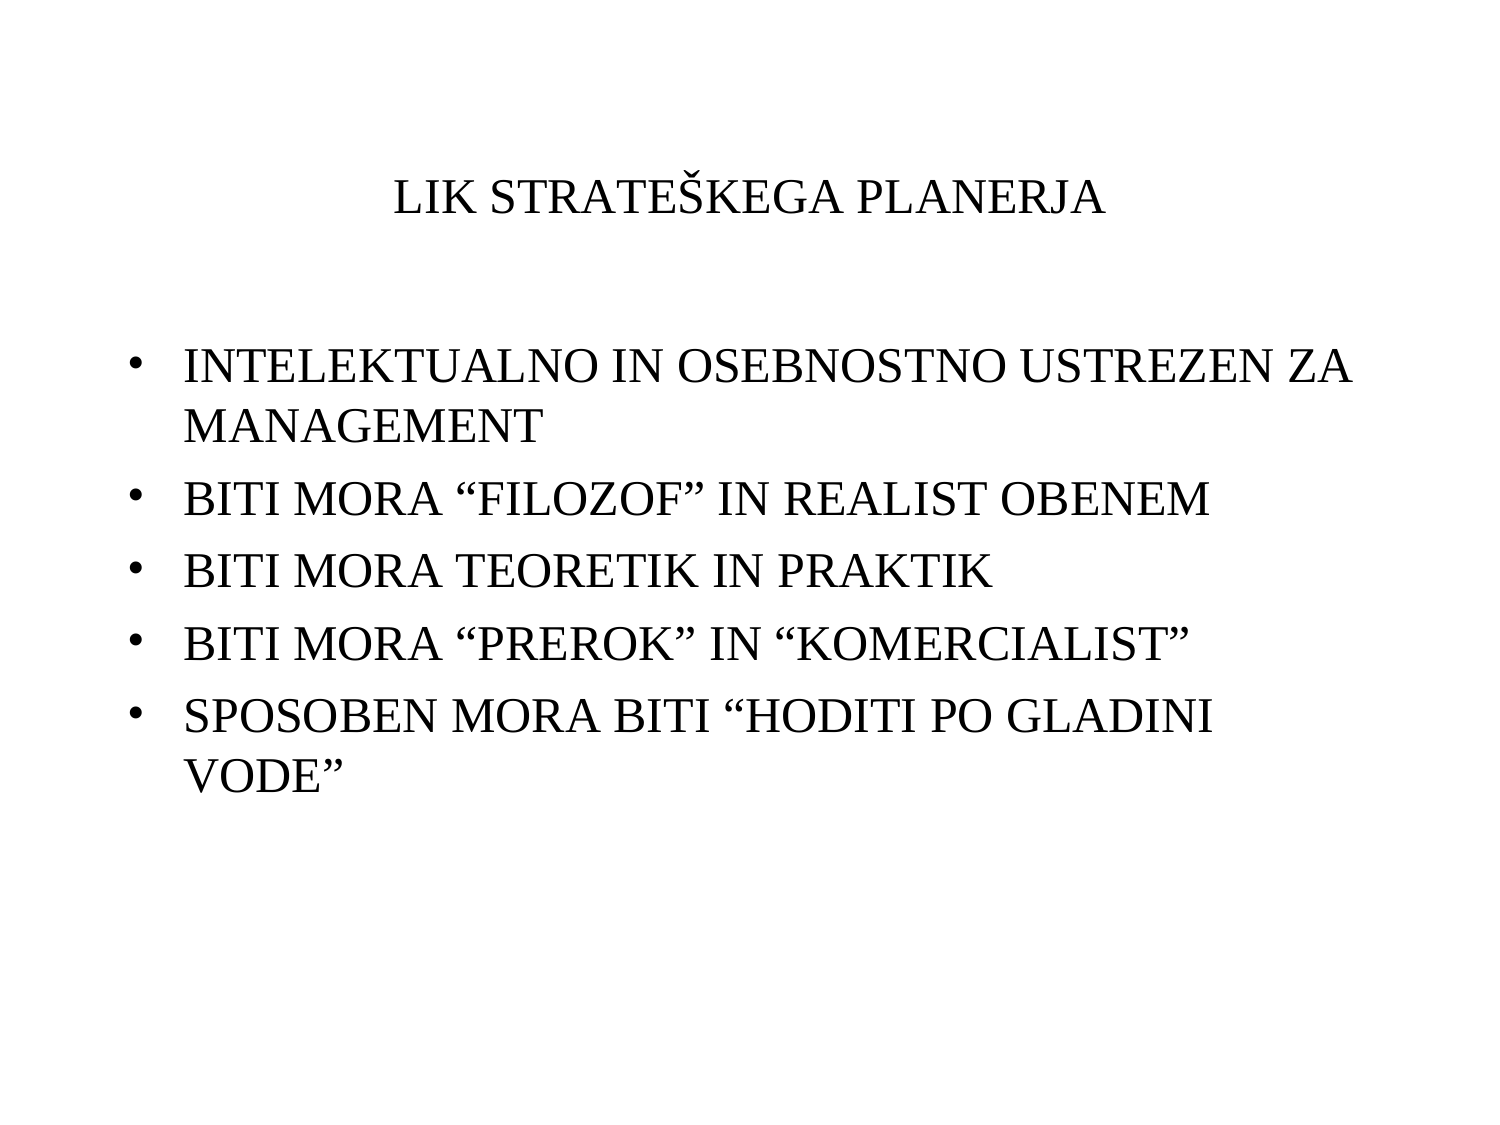

# LIK STRATEŠKEGA PLANERJA
INTELEKTUALNO IN OSEBNOSTNO USTREZEN ZA MANAGEMENT
BITI MORA “FILOZOF” IN REALIST OBENEM
BITI MORA TEORETIK IN PRAKTIK
BITI MORA “PREROK” IN “KOMERCIALIST”
SPOSOBEN MORA BITI “HODITI PO GLADINI VODE”